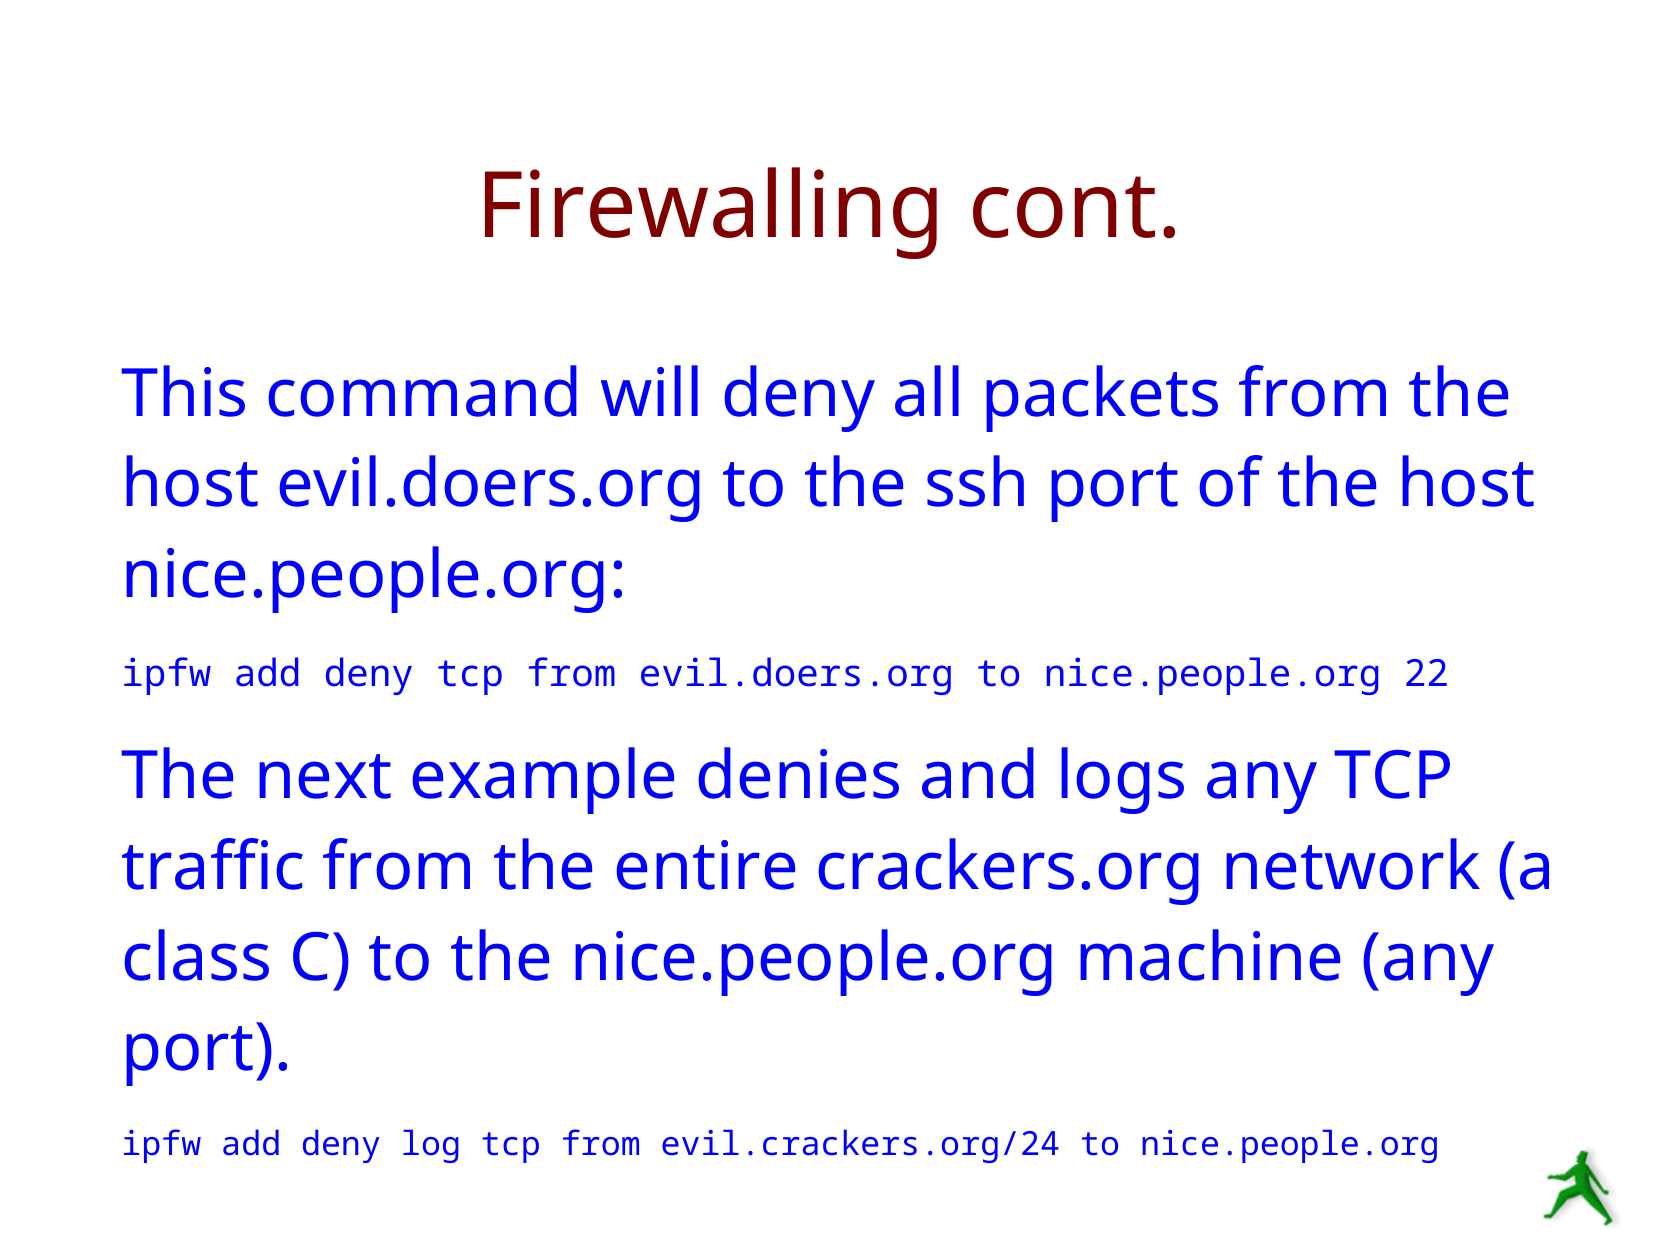

# Firewalling cont.
This command will deny all packets from the host evil.doers.org to the ssh port of the host nice.people.org:
ipfw add deny tcp from evil.doers.org to nice.people.org 22
The next example denies and logs any TCP traffic from the entire crackers.org network (a class C) to the nice.people.org machine (any port).
ipfw add deny log tcp from evil.crackers.org/24 to nice.people.org